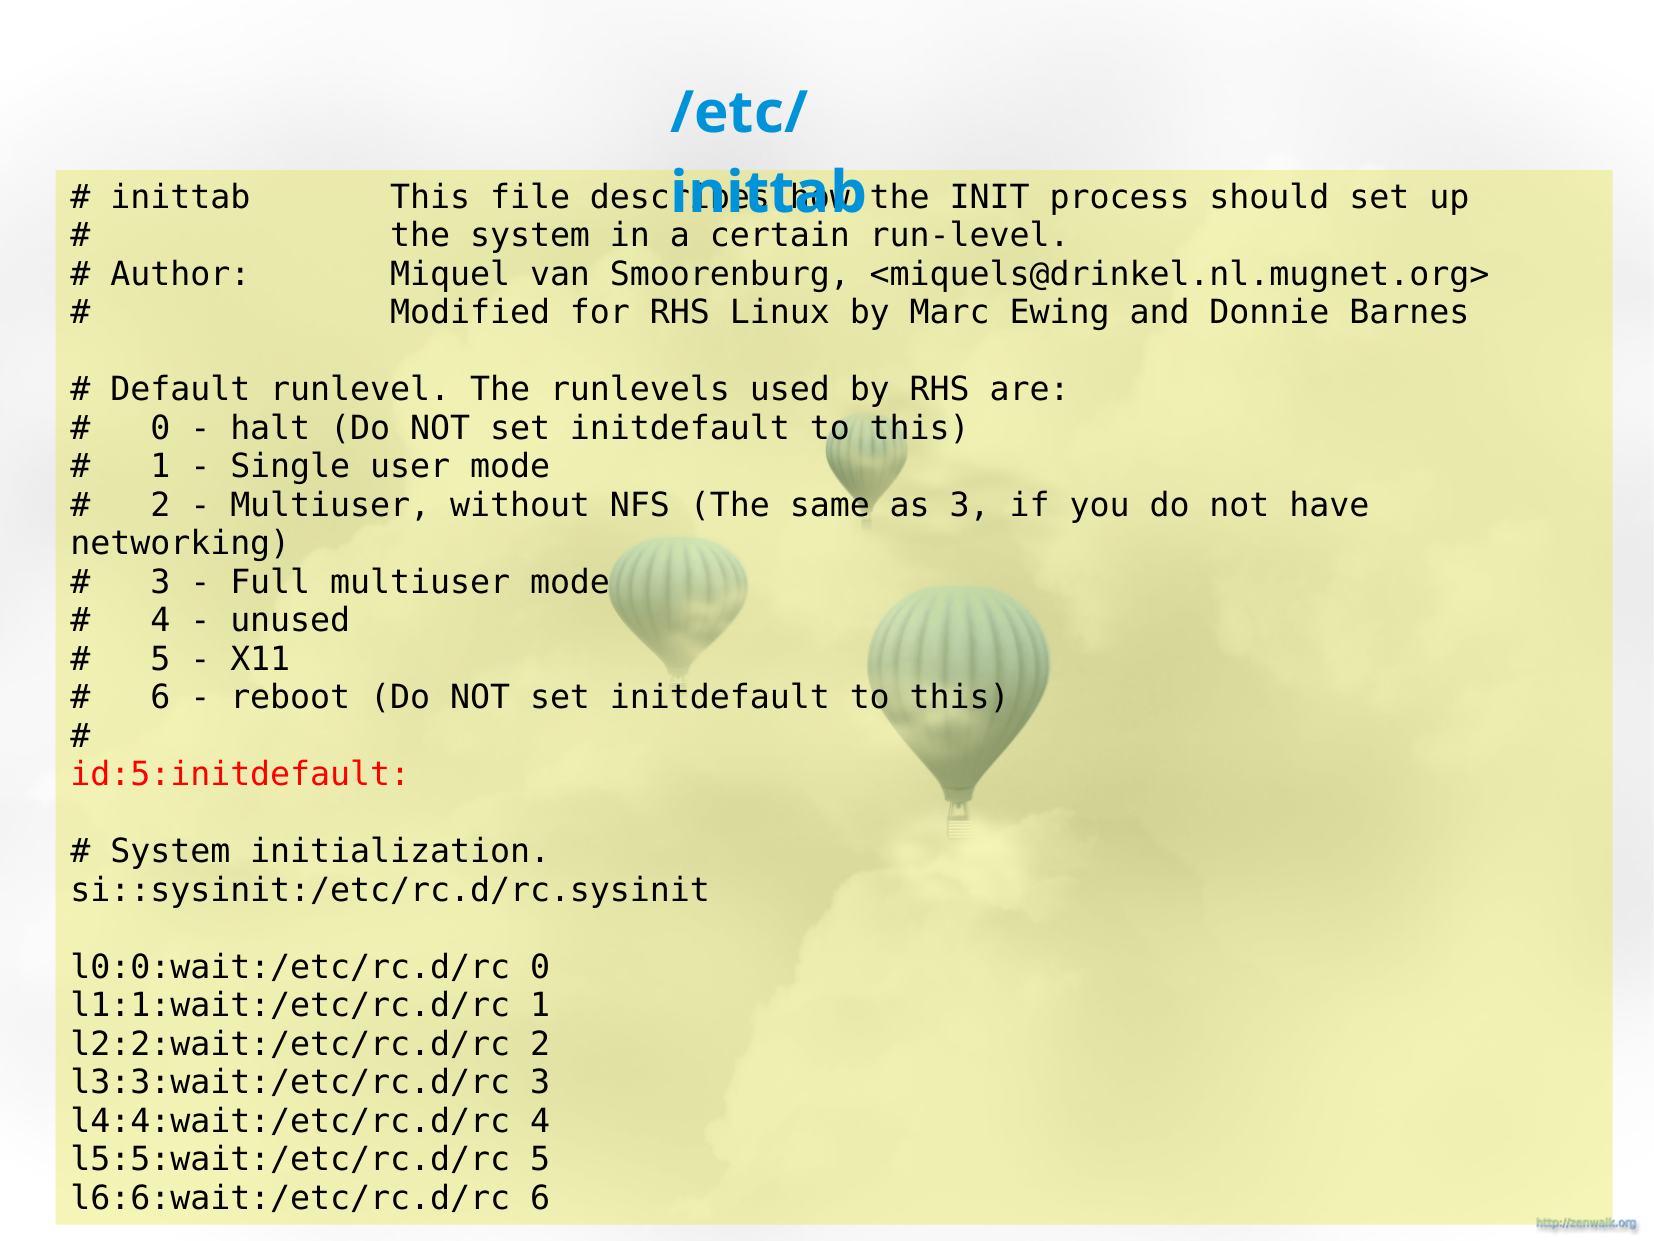

/etc/inittab
# inittab This file describes how the INIT process should set up
# the system in a certain run-level.
# Author: Miquel van Smoorenburg, <miquels@drinkel.nl.mugnet.org>
# Modified for RHS Linux by Marc Ewing and Donnie Barnes
# Default runlevel. The runlevels used by RHS are:
# 0 - halt (Do NOT set initdefault to this)
# 1 - Single user mode
# 2 - Multiuser, without NFS (The same as 3, if you do not have networking)
# 3 - Full multiuser mode
# 4 - unused
# 5 - X11
# 6 - reboot (Do NOT set initdefault to this)
#
id:5:initdefault:
# System initialization.
si::sysinit:/etc/rc.d/rc.sysinit
l0:0:wait:/etc/rc.d/rc 0
l1:1:wait:/etc/rc.d/rc 1
l2:2:wait:/etc/rc.d/rc 2
l3:3:wait:/etc/rc.d/rc 3
l4:4:wait:/etc/rc.d/rc 4
l5:5:wait:/etc/rc.d/rc 5
l6:6:wait:/etc/rc.d/rc 6